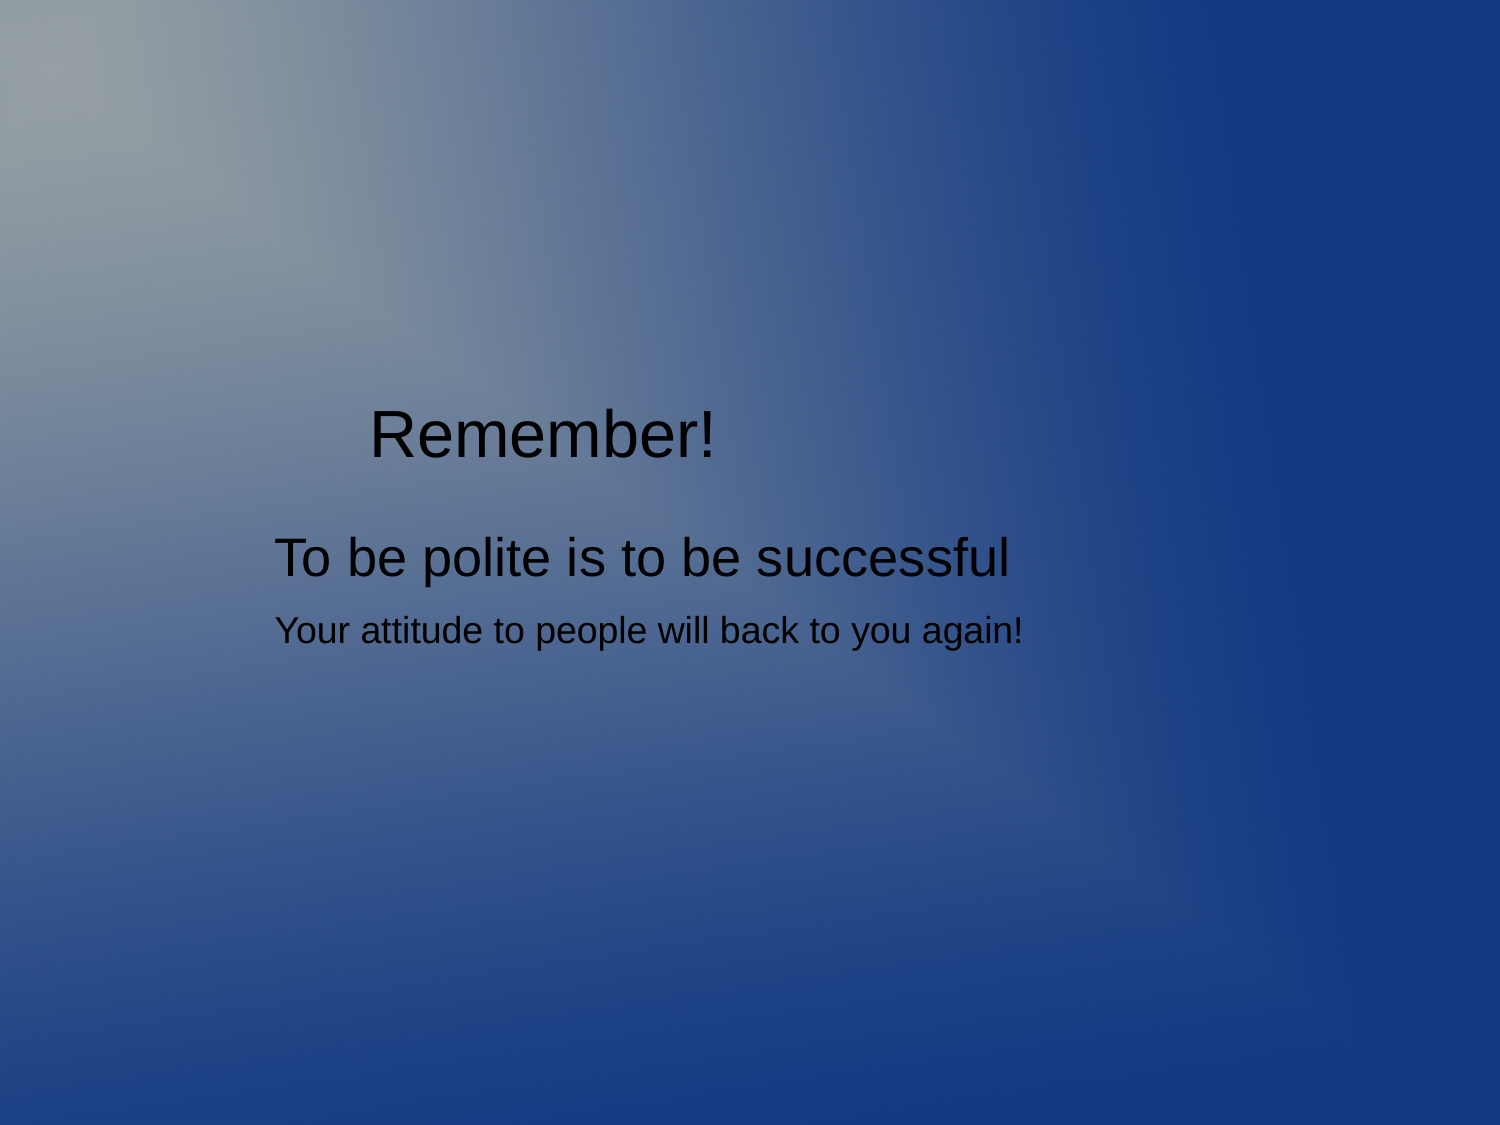

Remember!
To be polite is to be successful
Your attitude to people will back to you again!